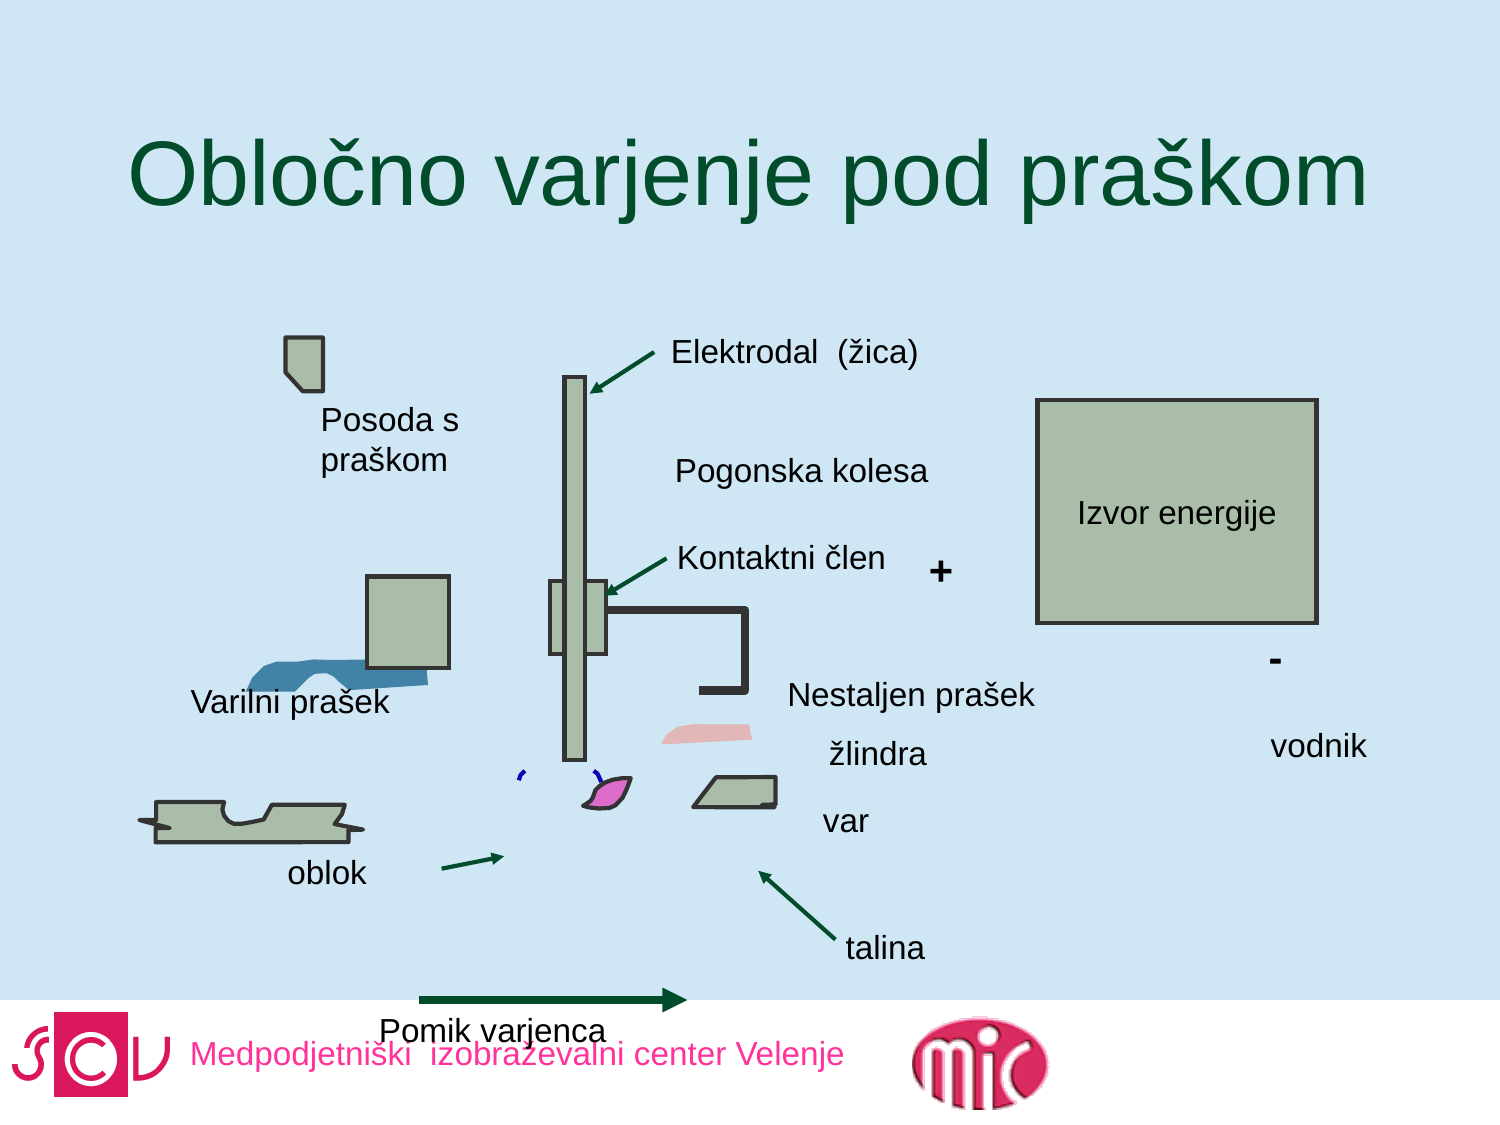

# Obločno varjenje pod praškom
Elektrodal (žica)
Pogonska kolesa
Kontaktni člen
Posoda s
praškom
Nestaljen prašek
Varilni prašek
Izvor energije
+
-
vodnik
žlindra
var
oblok
talina
Pomik varjenca